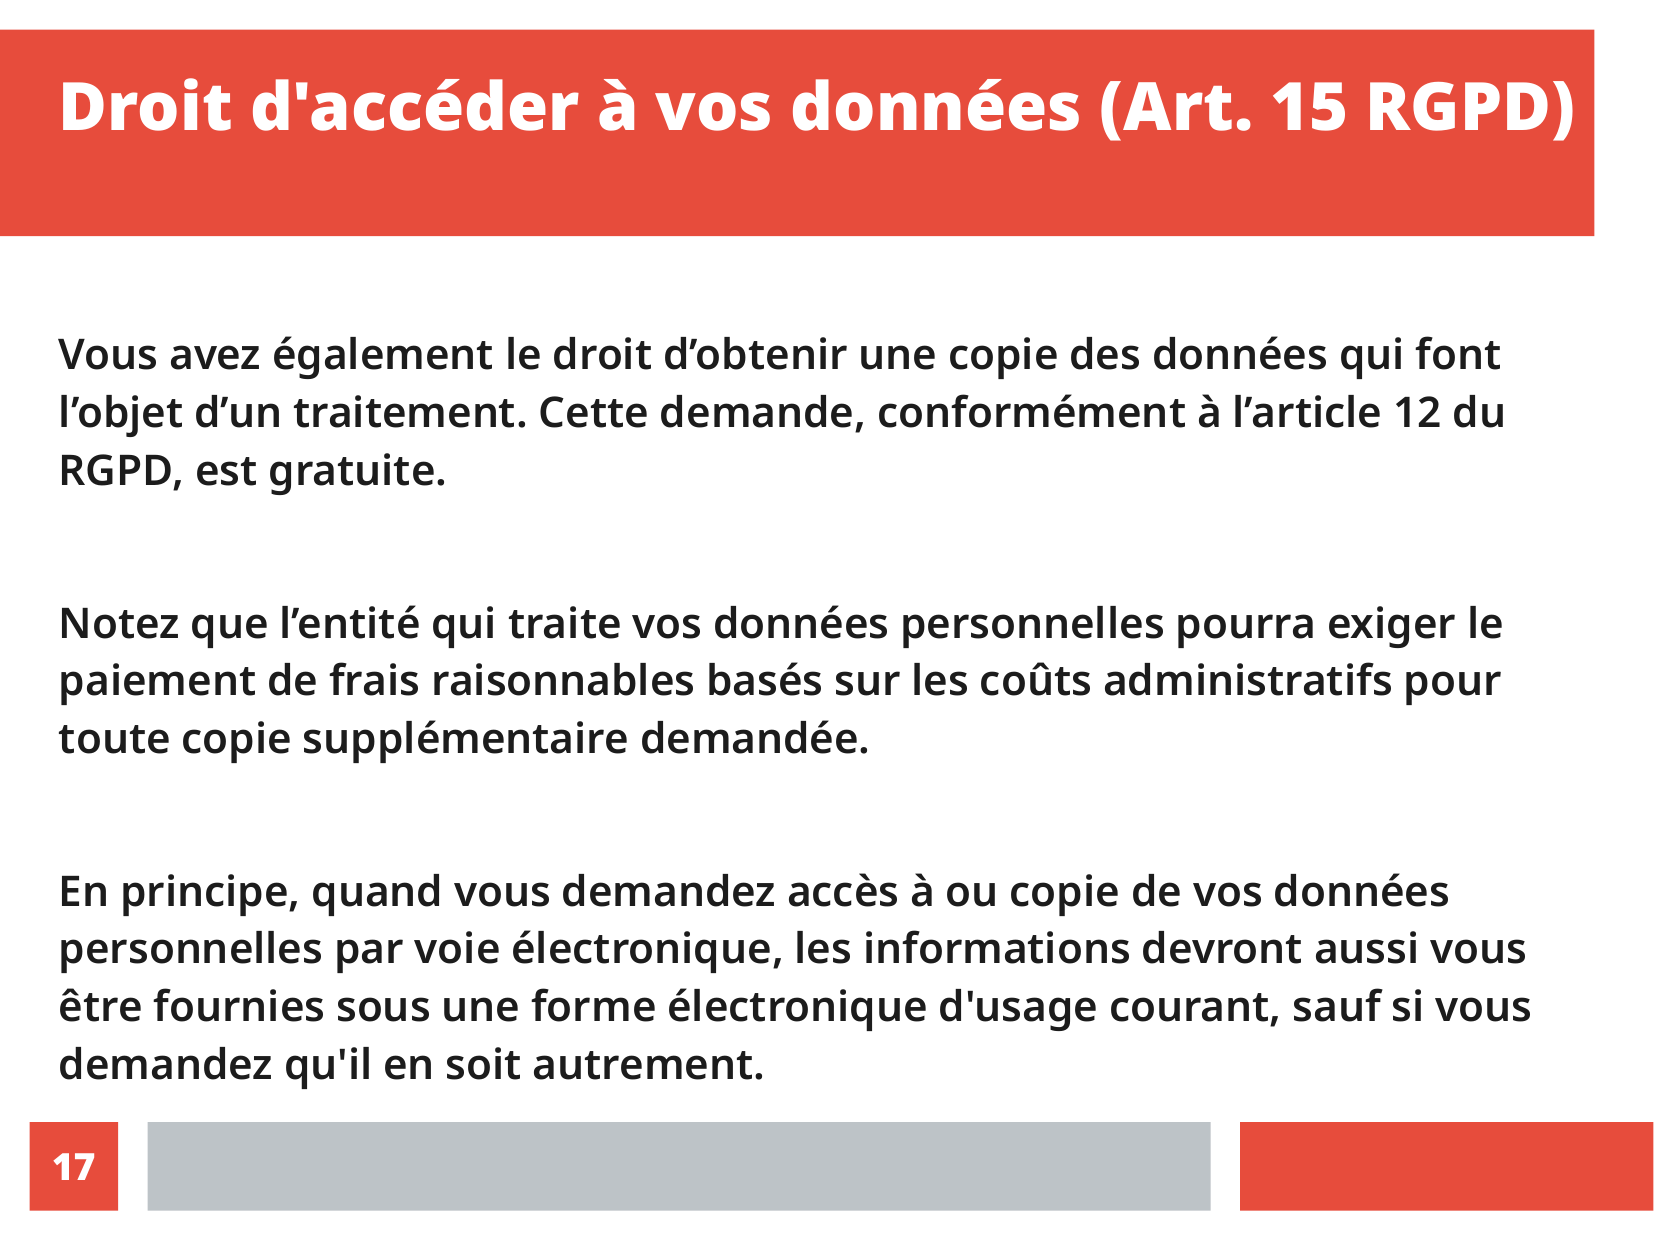

# Droit d'accéder à vos données (Art. 15 RGPD)
Vous avez également le droit d’obtenir une copie des données qui font l’objet d’un traitement. Cette demande, conformément à l’article 12 du RGPD, est gratuite.
Notez que l’entité qui traite vos données personnelles pourra exiger le paiement de frais raisonnables basés sur les coûts administratifs pour toute copie supplémentaire demandée.
En principe, quand vous demandez accès à ou copie de vos données personnelles par voie électronique, les informations devront aussi vous être fournies sous une forme électronique d'usage courant, sauf si vous demandez qu'il en soit autrement.
17